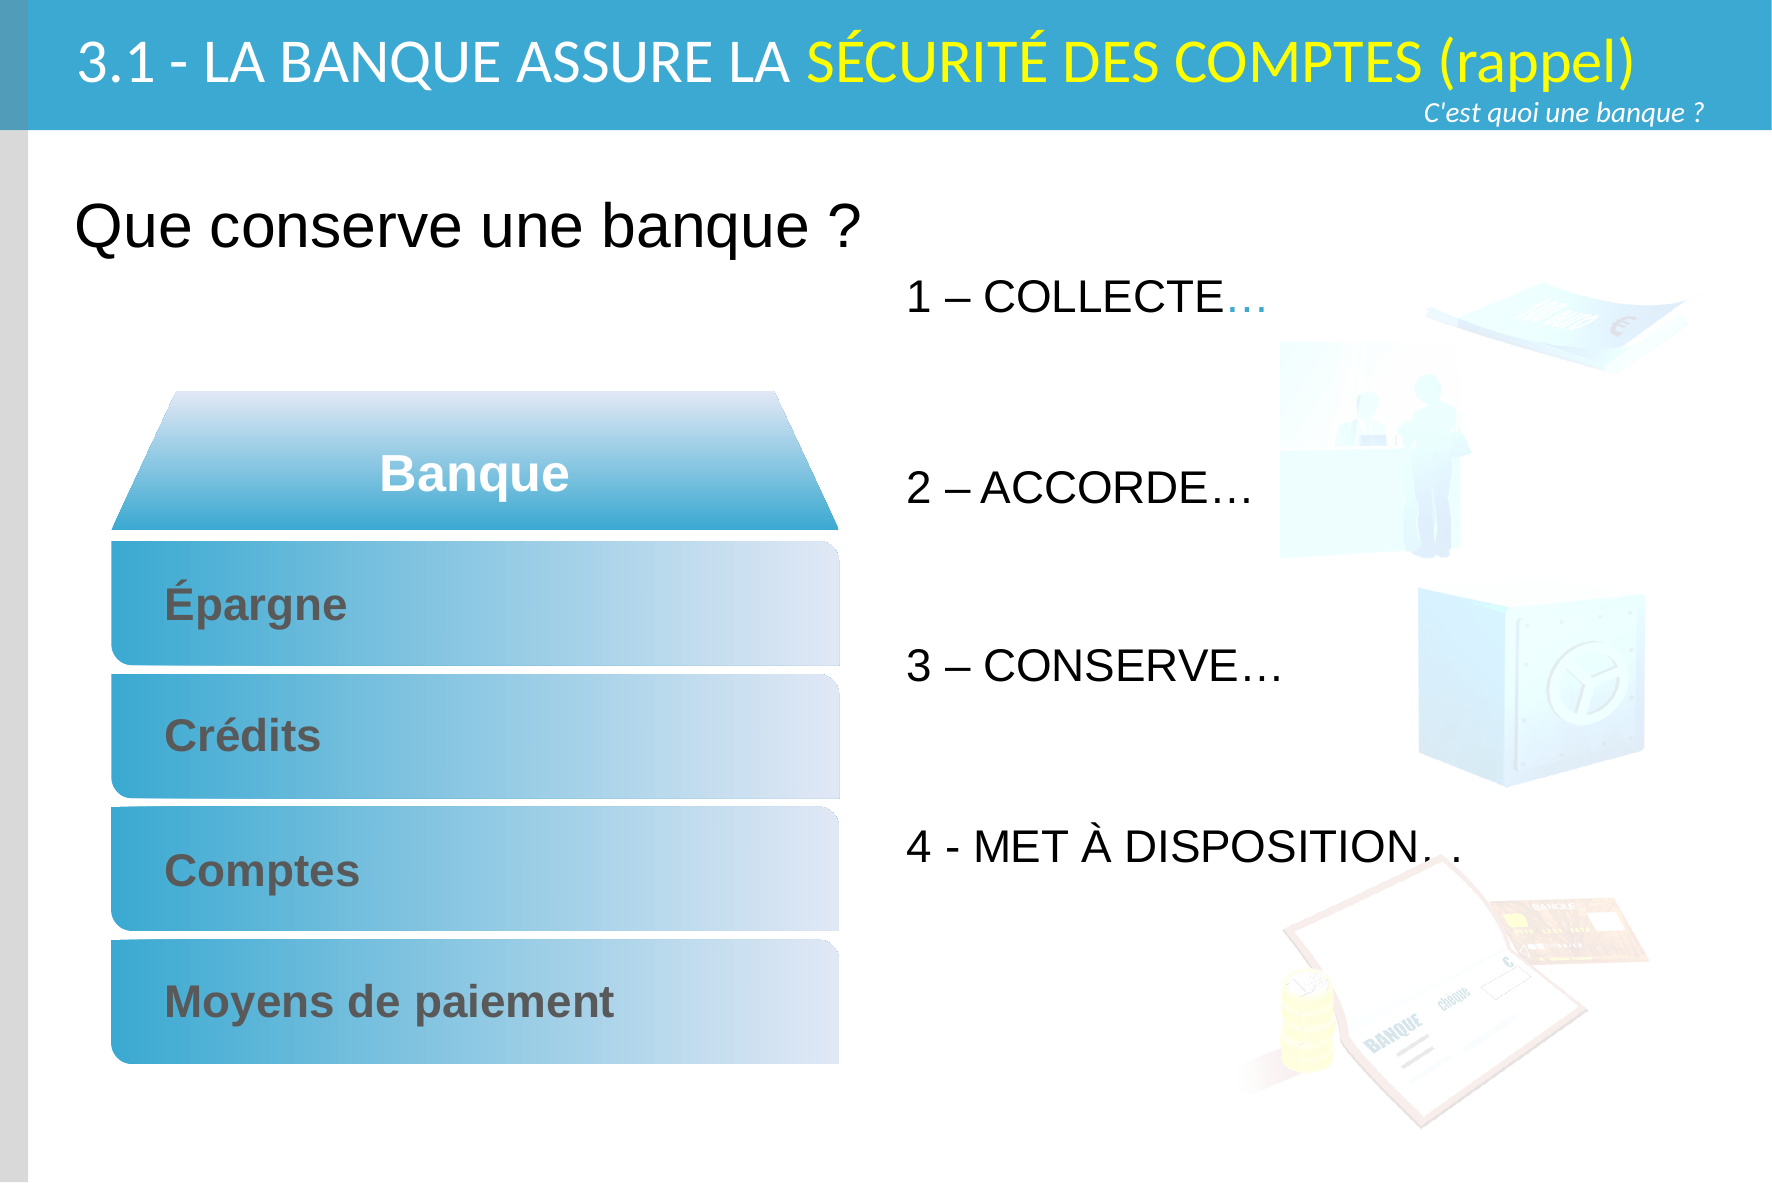

# 3.1 - LA BANQUE ASSURE LA SÉCURITÉ DES COMPTES (rappel)
Que conserve une banque ?
1 – COLLECTE…
Banque
2 – ACCORDE…
Épargne
3 – CONSERVE…
Crédits
4 - MET À DISPOSITION…
Comptes
Moyens de paiement